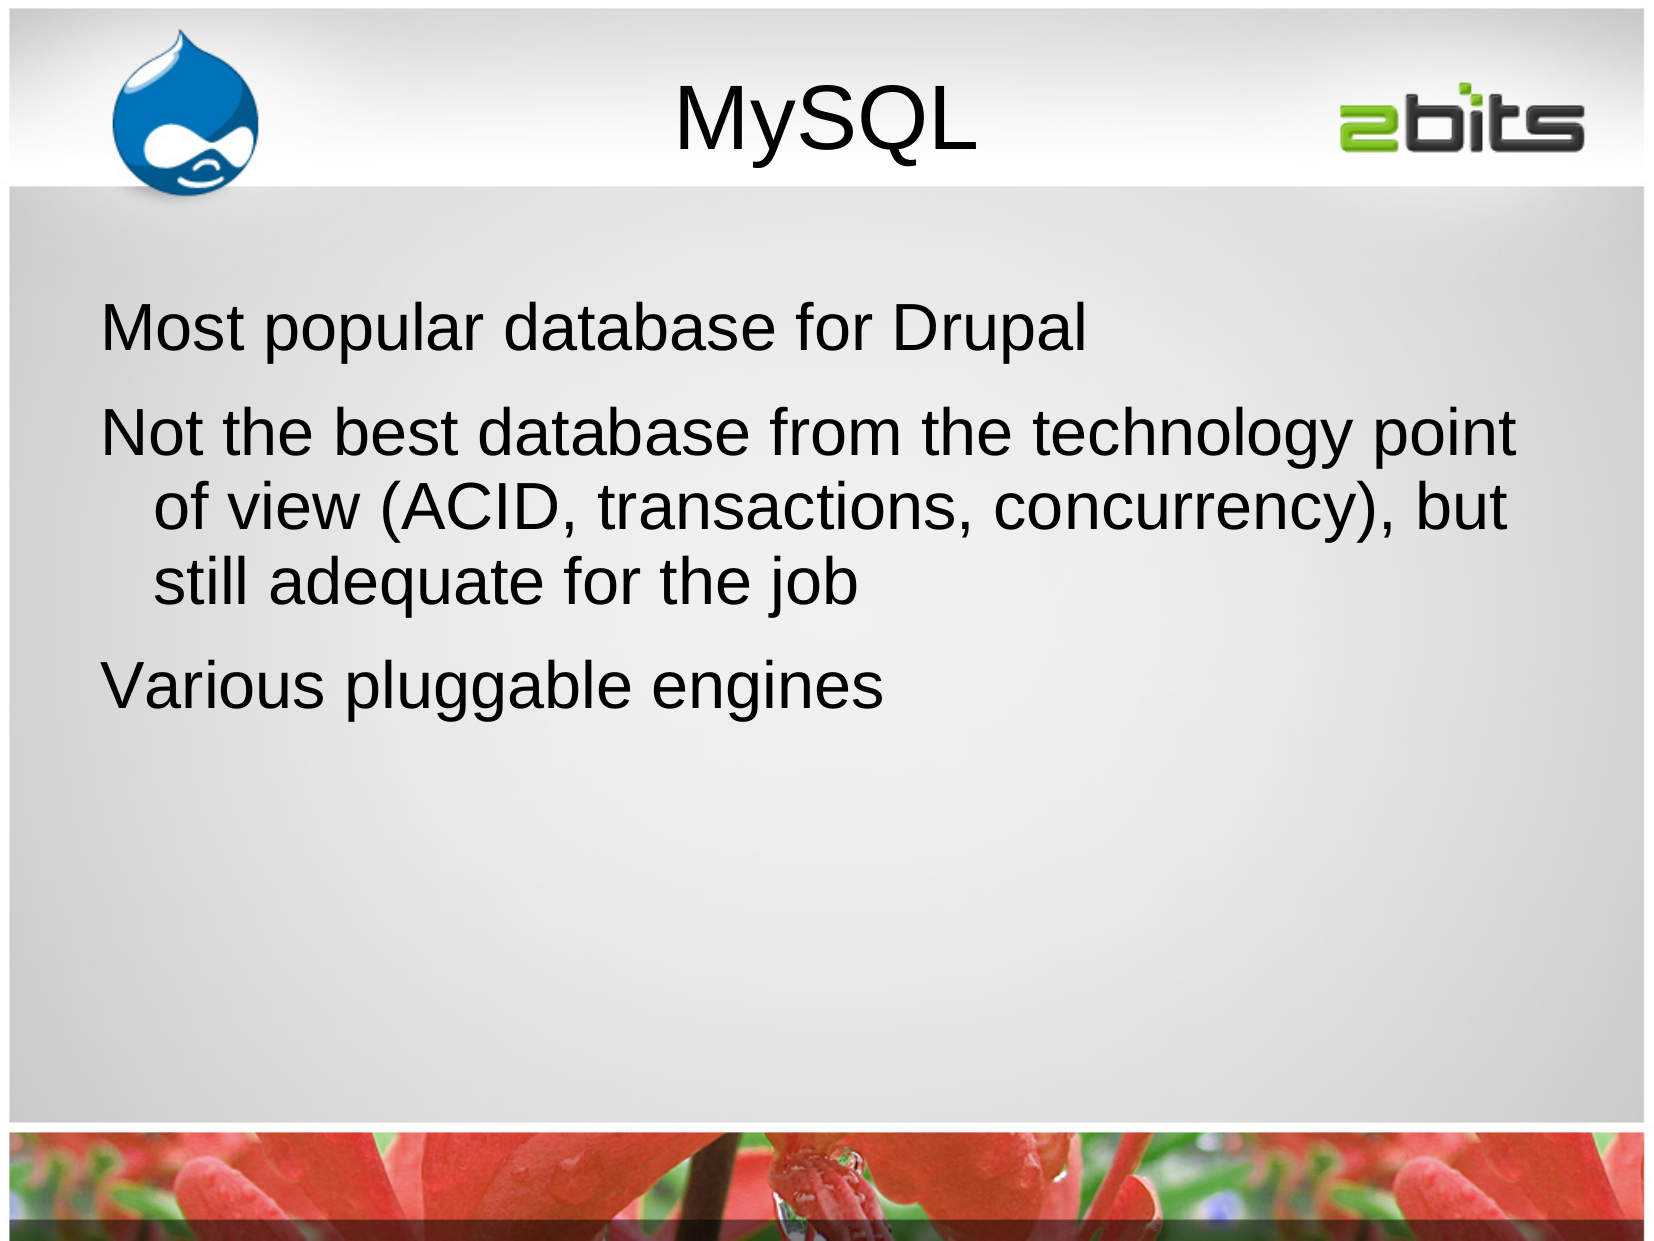

# MySQL
Most popular database for Drupal
Not the best database from the technology point of view (ACID, transactions, concurrency), but still adequate for the job
Various pluggable engines